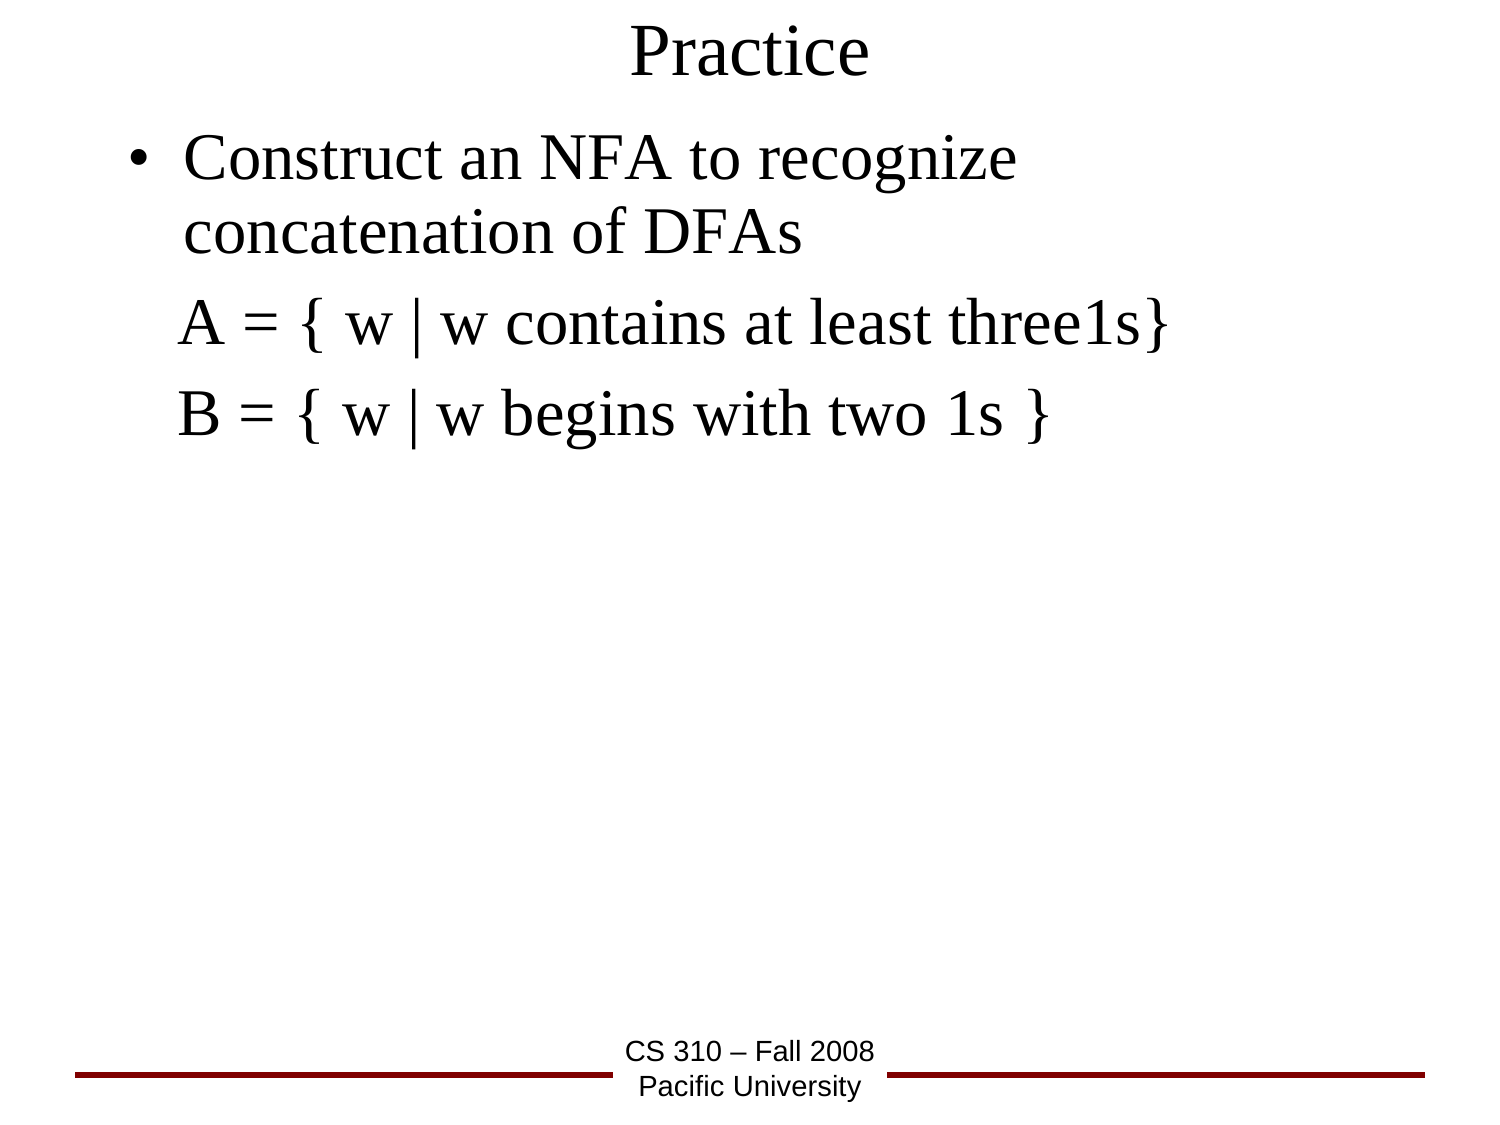

# Practice
Construct an NFA to recognize concatenation of DFAs
 A = { w | w contains at least three1s}
 B = { w | w begins with two 1s }